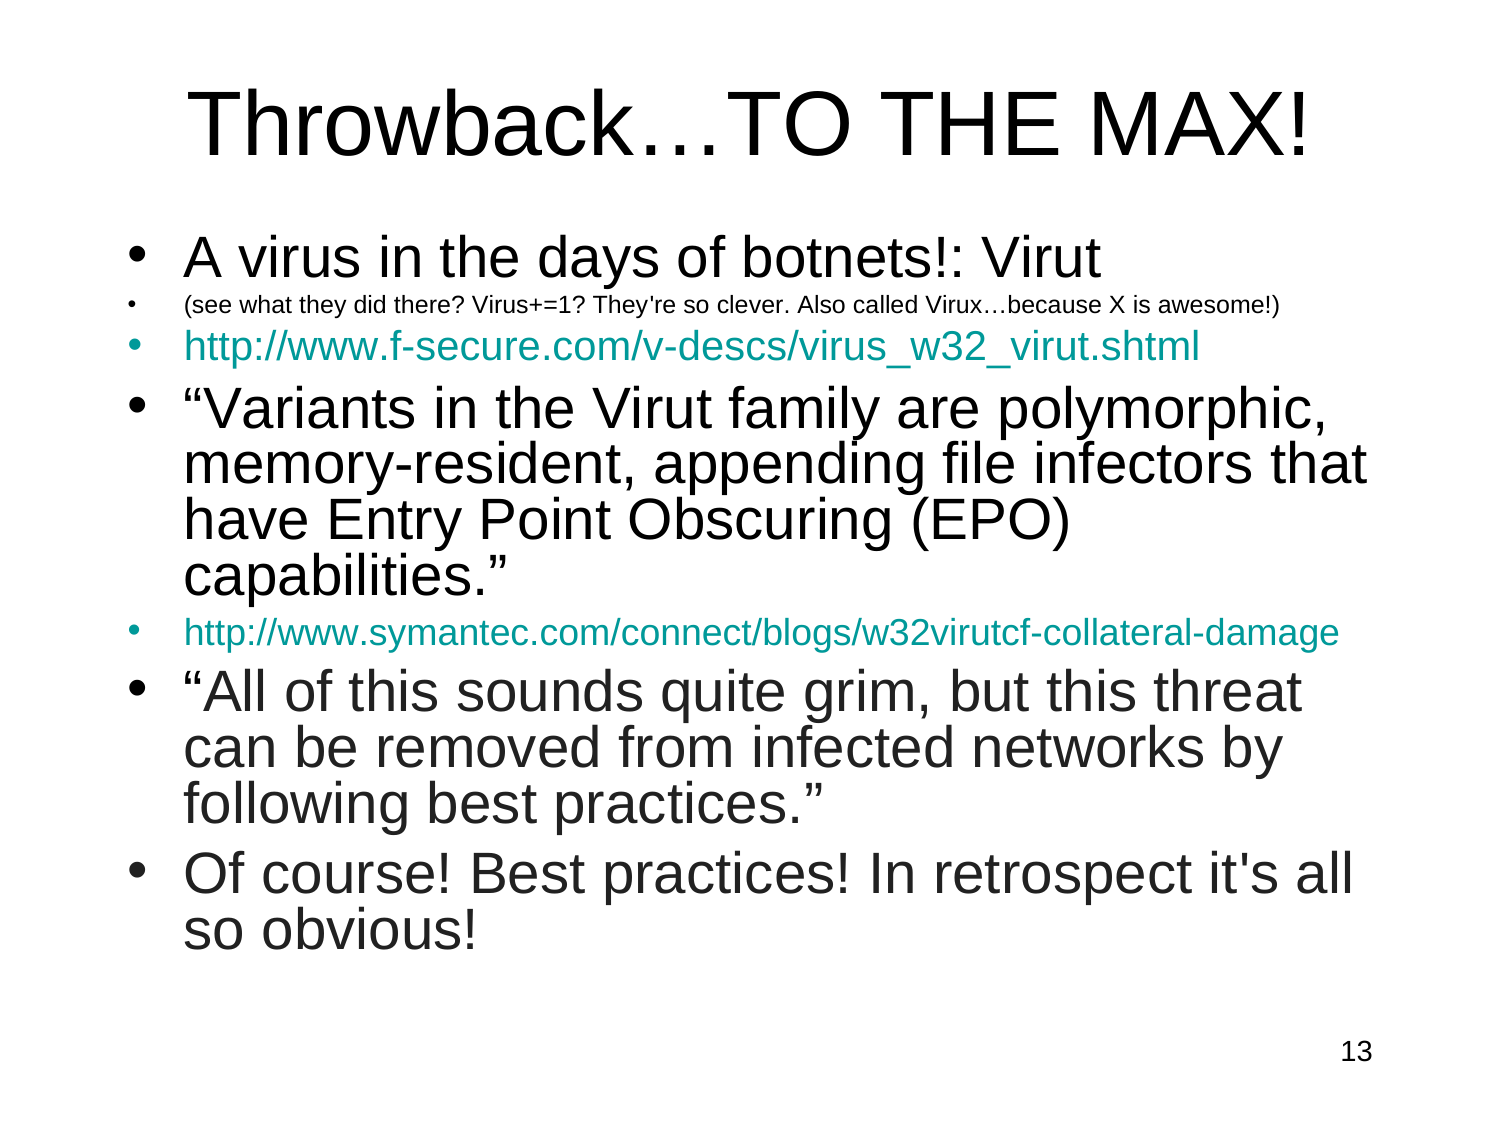

# Throwback…TO THE MAX!
A virus in the days of botnets!: Virut
(see what they did there? Virus+=1? They're so clever. Also called Virux…because X is awesome!)
http://www.f-secure.com/v-descs/virus_w32_virut.shtml
“Variants in the Virut family are polymorphic, memory-resident, appending file infectors that have Entry Point Obscuring (EPO) capabilities.”
http://www.symantec.com/connect/blogs/w32virutcf-collateral-damage
“All of this sounds quite grim, but this threat can be removed from infected networks by following best practices.”
Of course! Best practices! In retrospect it's all so obvious!